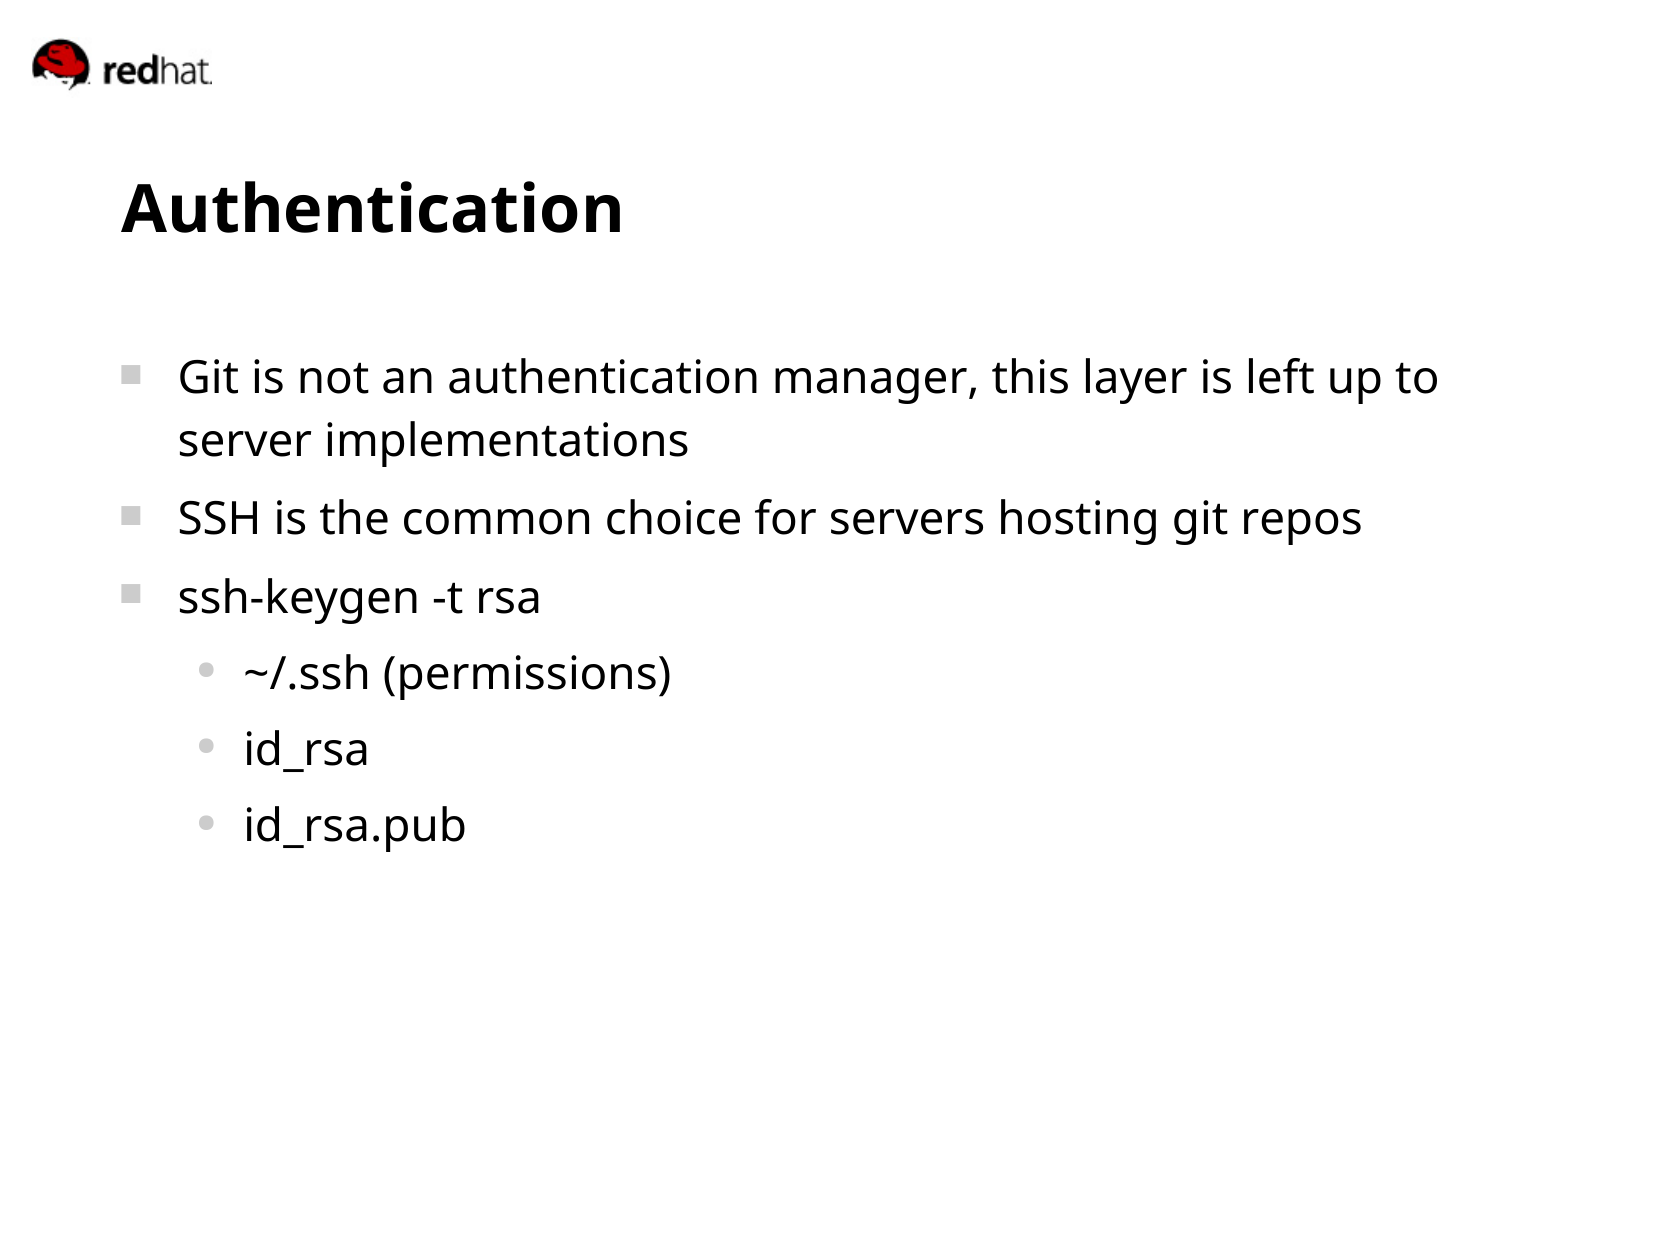

# Authentication
Git is not an authentication manager, this layer is left up to server implementations
SSH is the common choice for servers hosting git repos
ssh-keygen -t rsa
~/.ssh (permissions)
id_rsa
id_rsa.pub